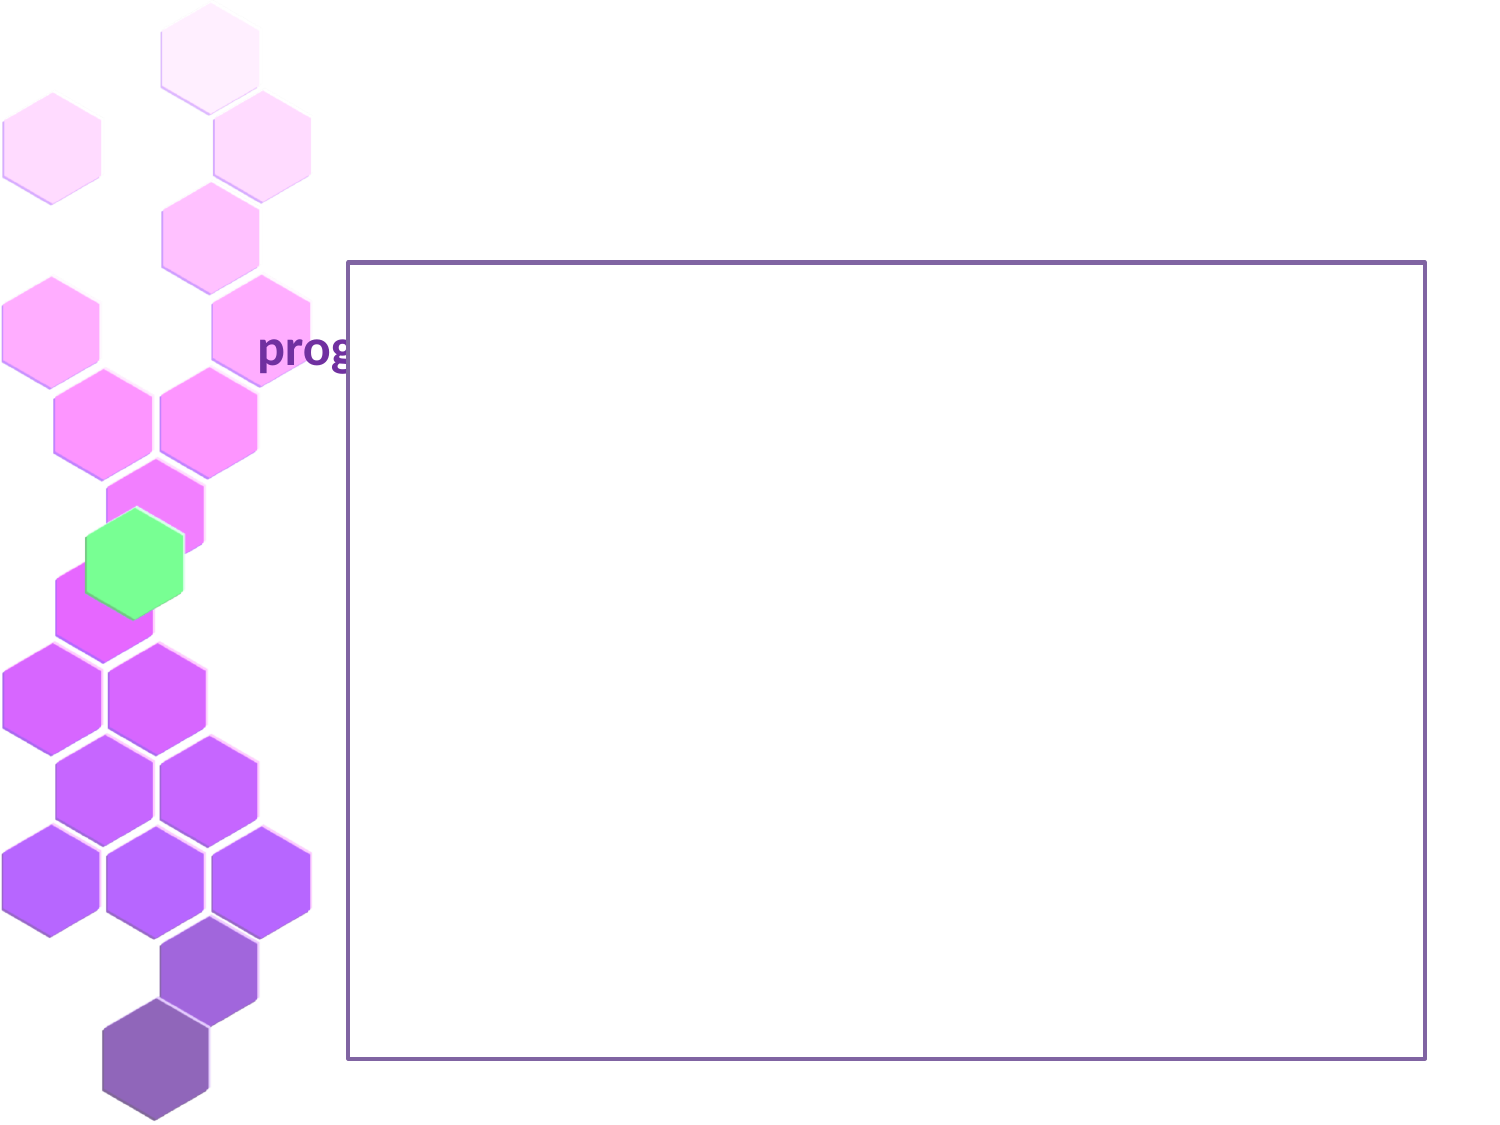

# 10. Poseo una cuenta POP que utilizo con un programa de correo instalado en el ordenador ¿Qué datos me hacen falta para configurar la cuenta?